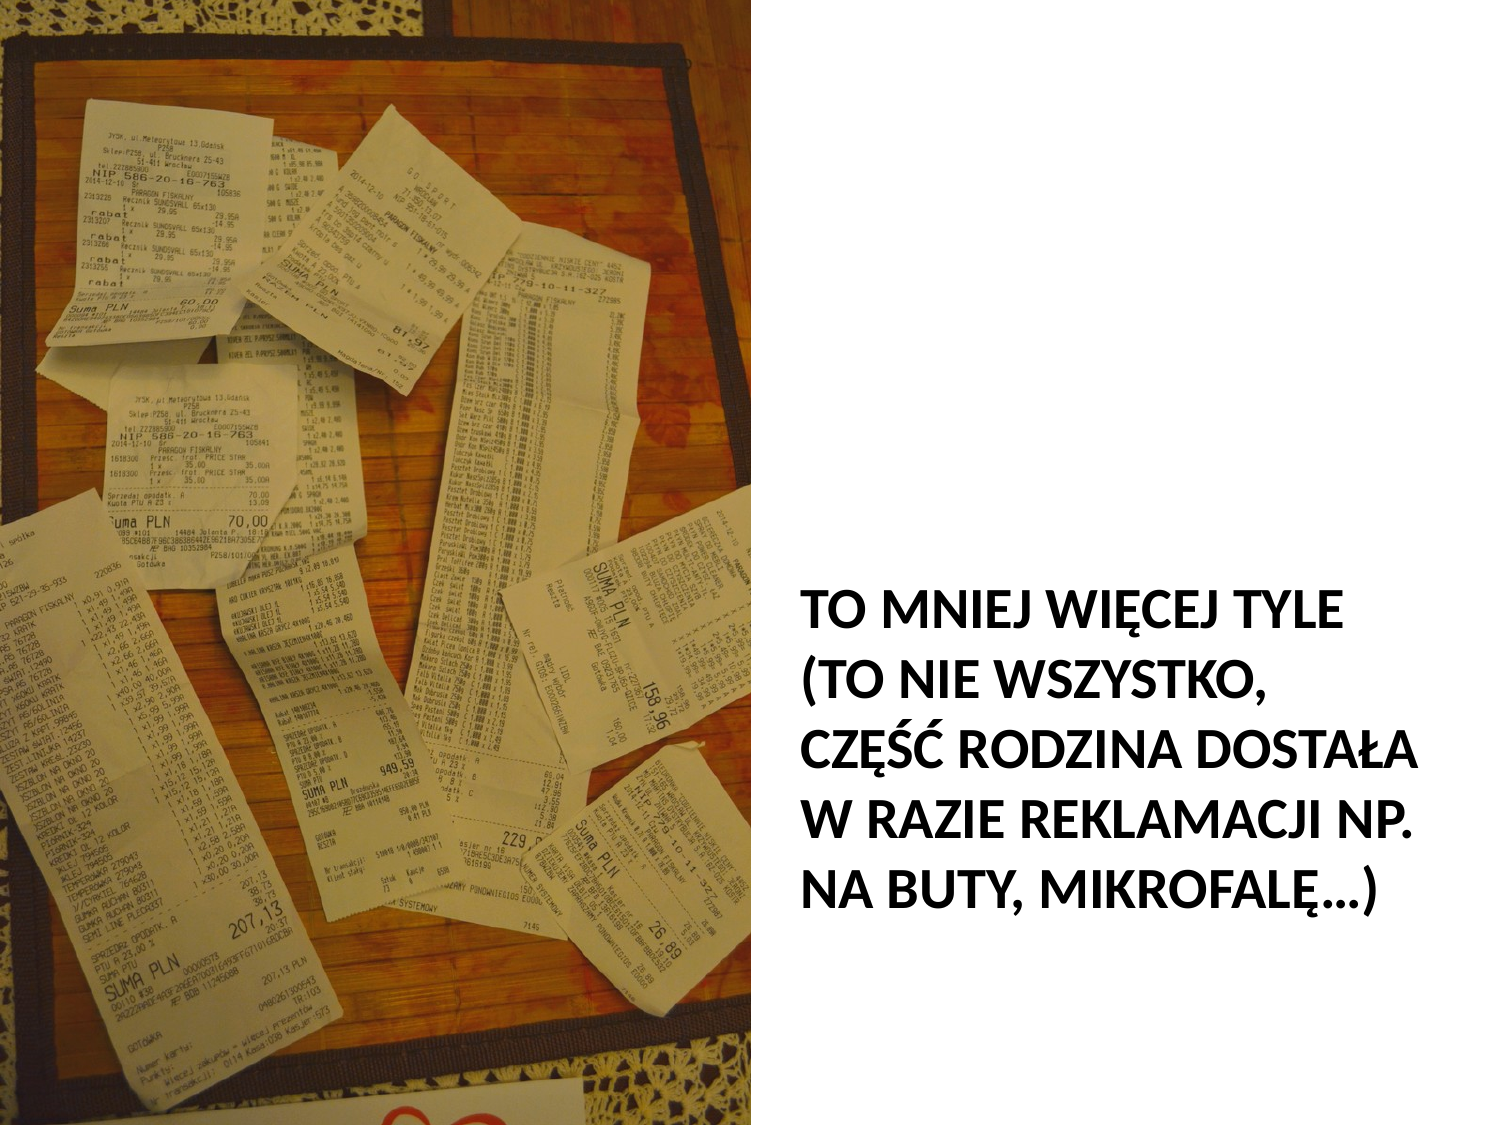

TO MNIEJ WIĘCEJ TYLE
(TO NIE WSZYSTKO,
CZĘŚĆ RODZINA DOSTAŁA
W RAZIE REKLAMACJI NP.
NA BUTY, MIKROFALĘ…)